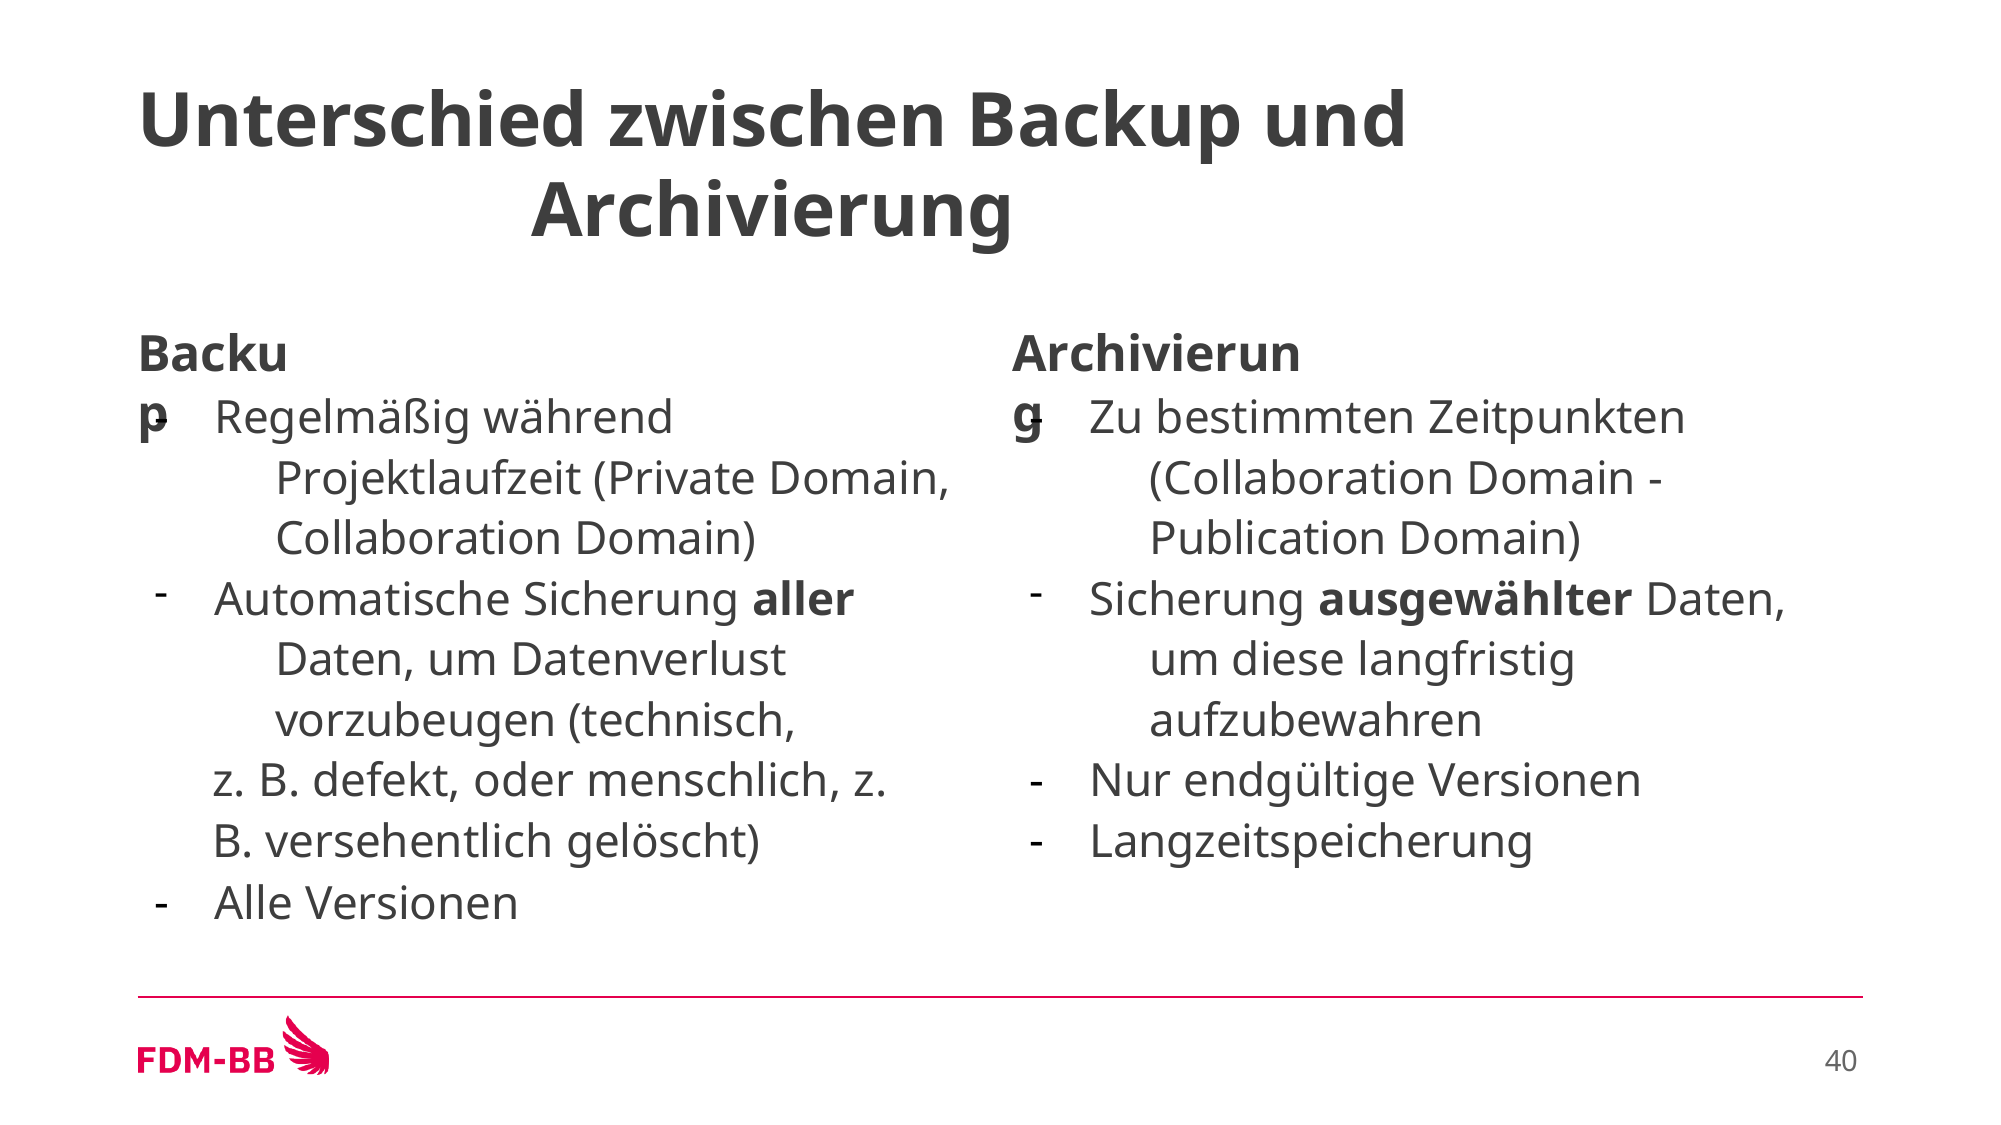

# Unterschied zwischen Backup und Archivierung
Backup
Archivierung
Regelmäßig während Projektlaufzeit (Private Domain, Collaboration Domain)
Automatische Sicherung aller Daten, um Datenverlust vorzubeugen (technisch,
z. B. defekt, oder menschlich, z. B. versehentlich gelöscht)
Alle Versionen
Zu bestimmten Zeitpunkten (Collaboration Domain - Publication Domain)
Sicherung ausgewählter Daten, um diese langfristig aufzubewahren
Nur endgültige Versionen
Langzeitspeicherung
40